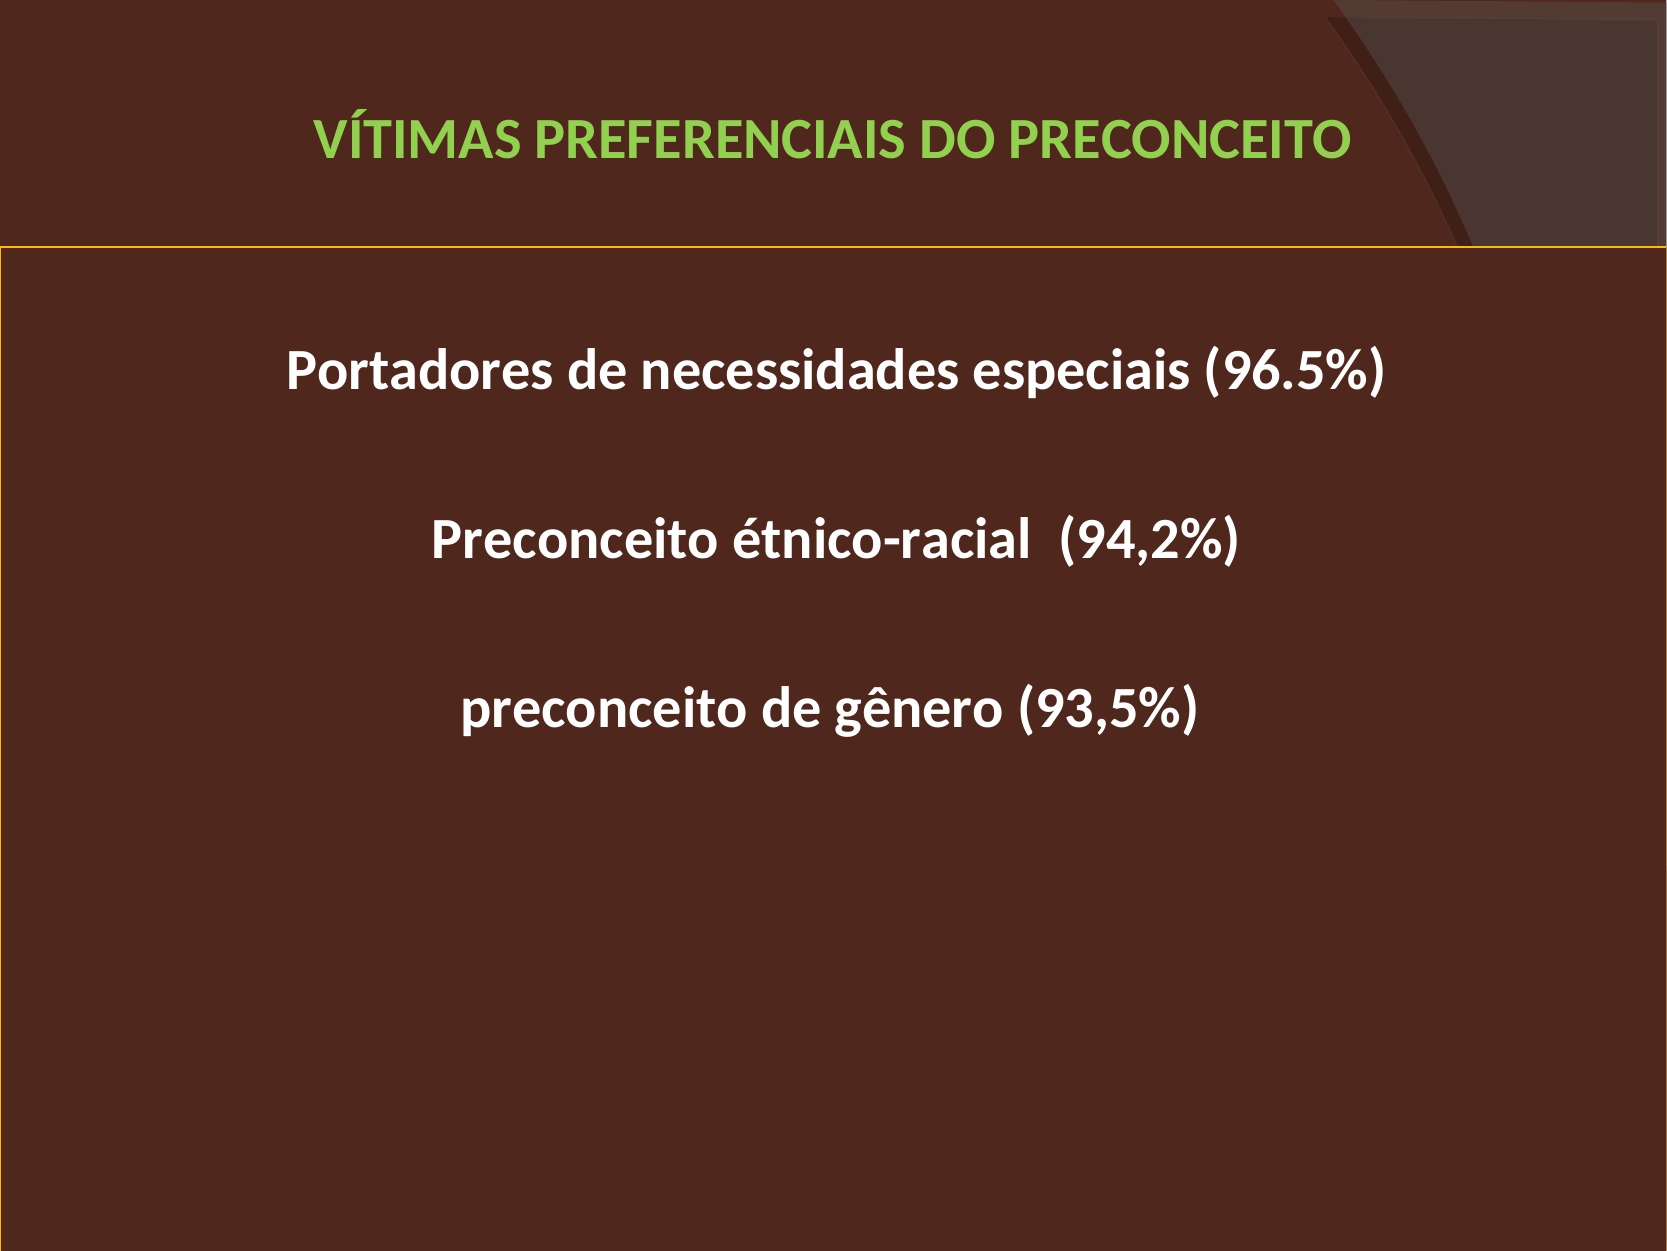

VÍTIMAS PREFERENCIAIS DO PRECONCEITO
# Portadores de necessidades especiais (96.5%)
Preconceito étnico-racial (94,2%)
preconceito de gênero (93,5%)